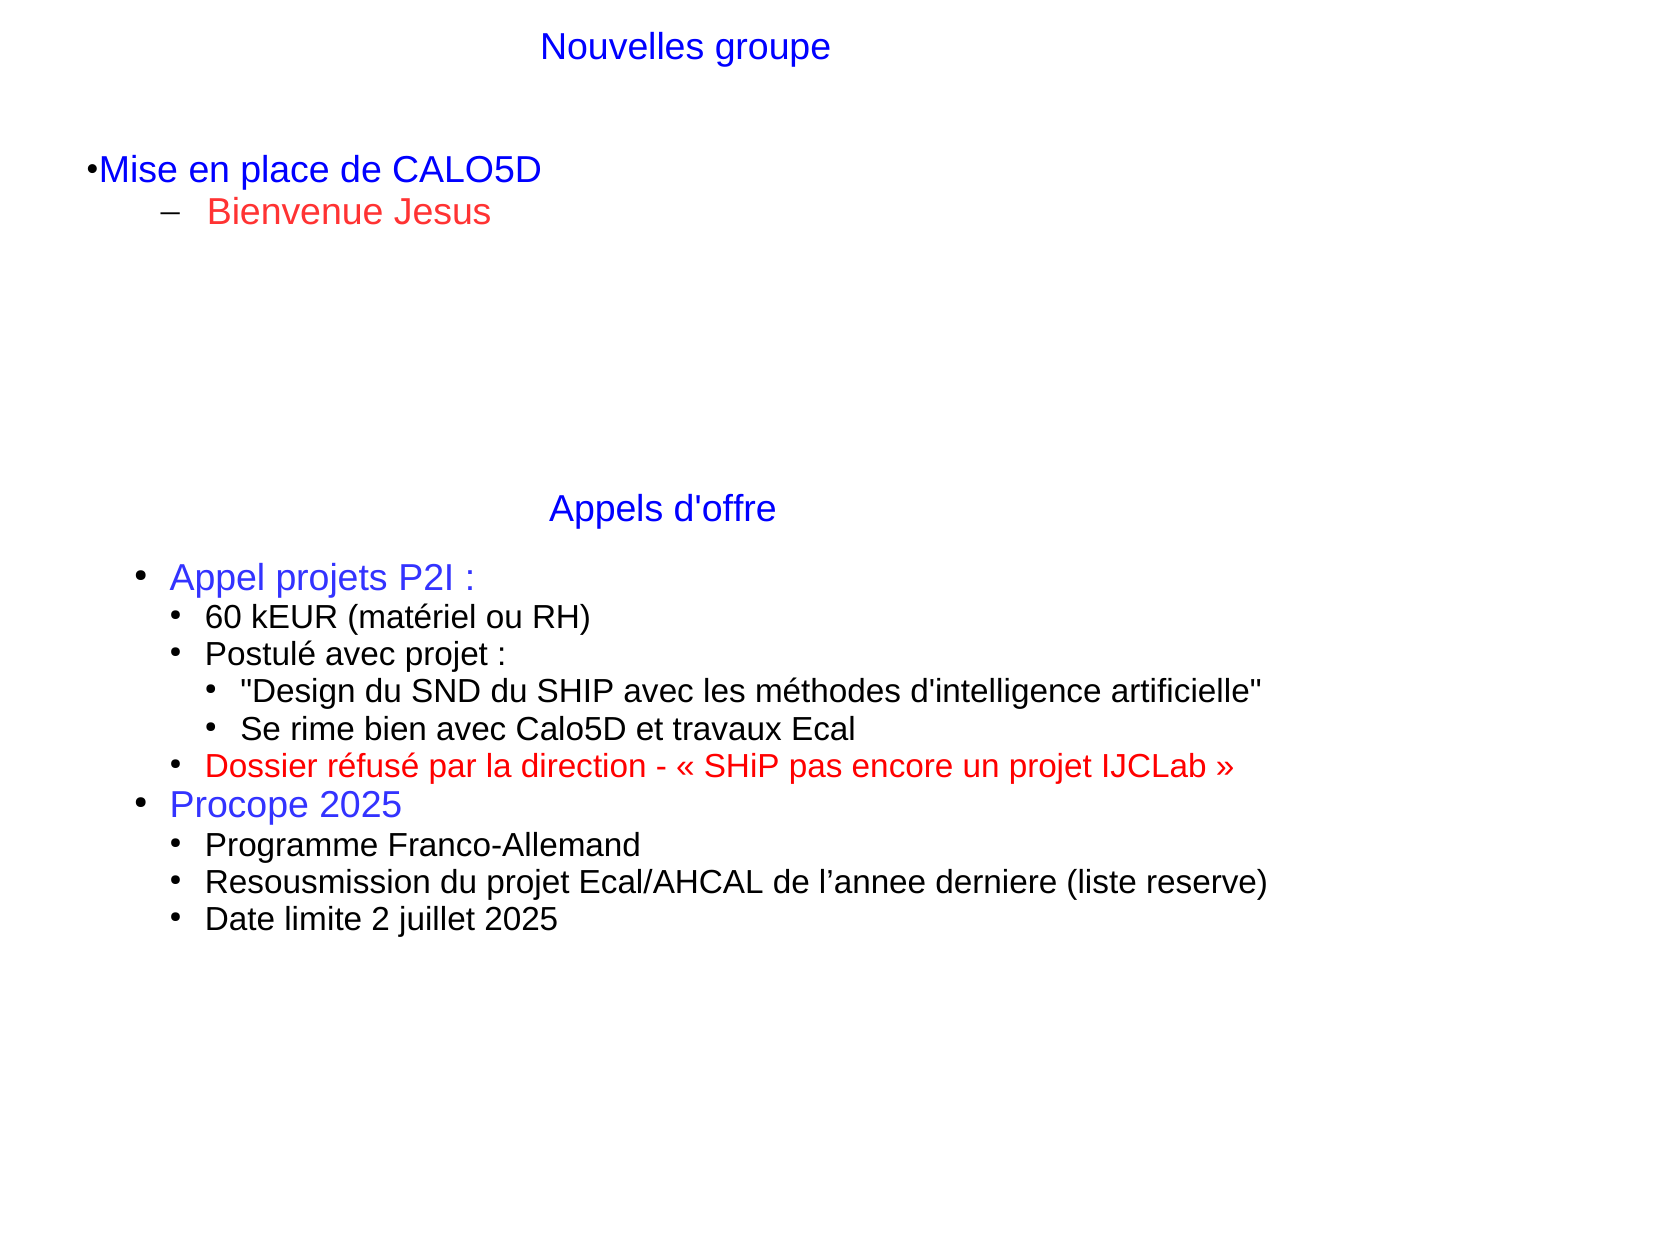

Nouvelles groupe
Mise en place de CALO5D
Bienvenue Jesus
Appels d'offre
Appel projets P2I :
60 kEUR (matériel ou RH)
Postulé avec projet :
"Design du SND du SHIP avec les méthodes d'intelligence artificielle"
Se rime bien avec Calo5D et travaux Ecal
Dossier réfusé par la direction - « SHiP pas encore un projet IJCLab »
Procope 2025
Programme Franco-Allemand
Resousmission du projet Ecal/AHCAL de l’annee derniere (liste reserve)
Date limite 2 juillet 2025